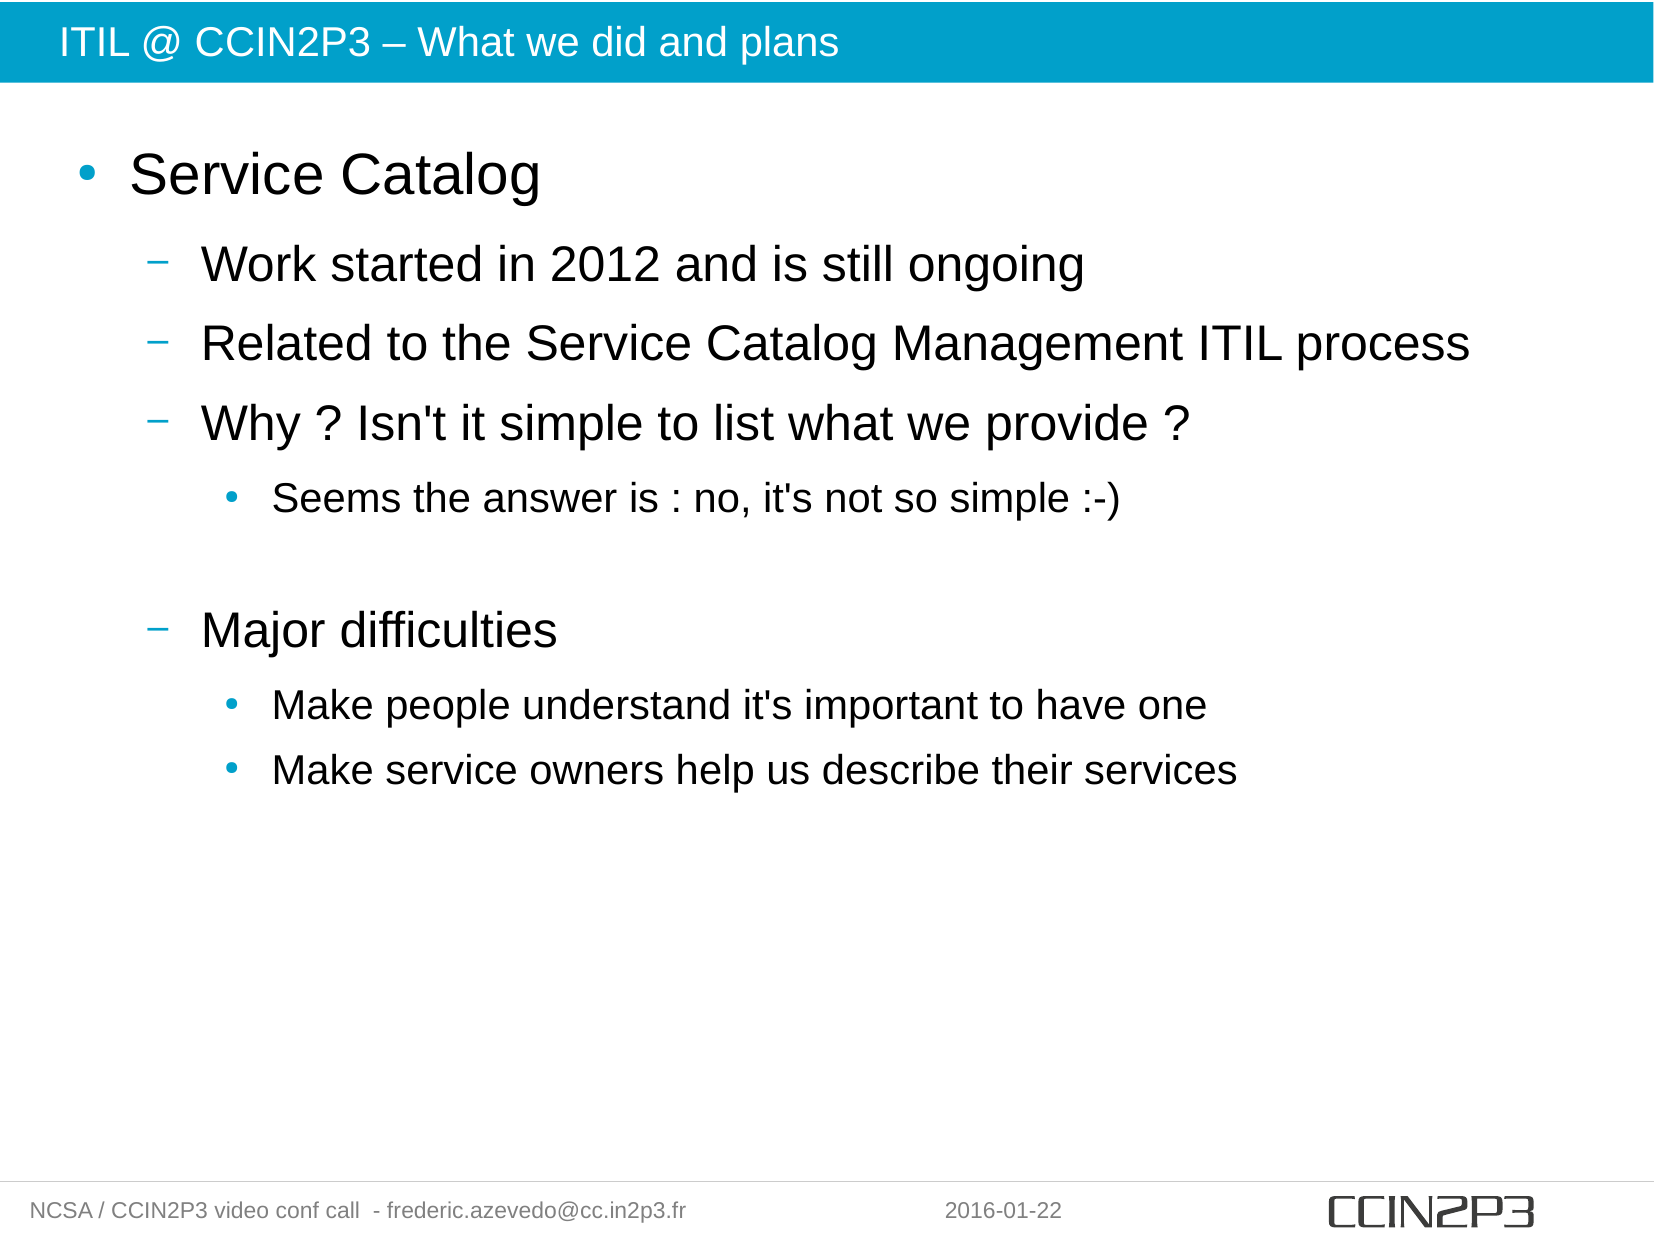

# ITIL @ CCIN2P3 – What we did and plans
Service Catalog
Work started in 2012 and is still ongoing
Related to the Service Catalog Management ITIL process
Why ? Isn't it simple to list what we provide ?
Seems the answer is : no, it's not so simple :-)
Major difficulties
Make people understand it's important to have one
Make service owners help us describe their services
NCSA / CCIN2P3 video conf call - frederic.azevedo@cc.in2p3.fr
2016-01-22